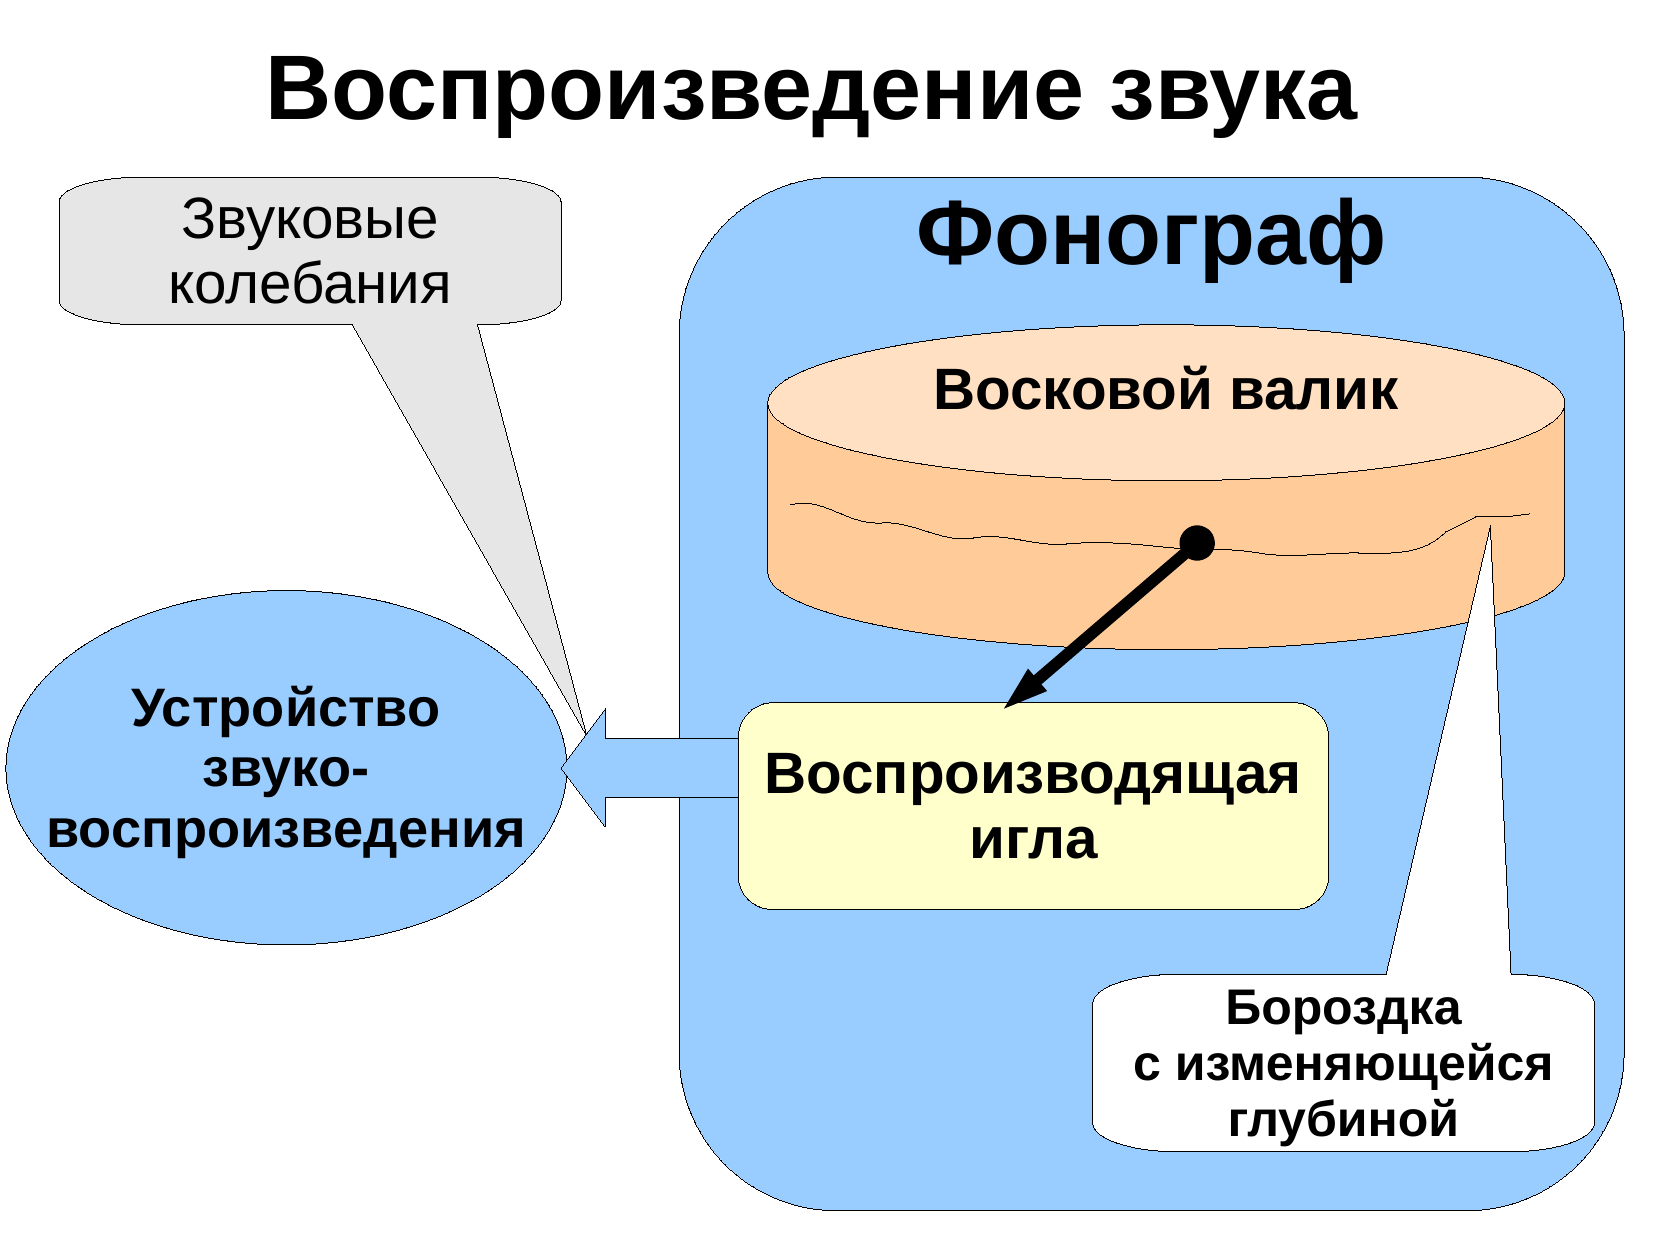

Воспроизведение звука
Звуковые колебания
Фонограф
Восковой валик
Устройство
звуко-
воспроизведения
Воспроизводящая
игла
Бороздка
с изменяющейся
глубиной